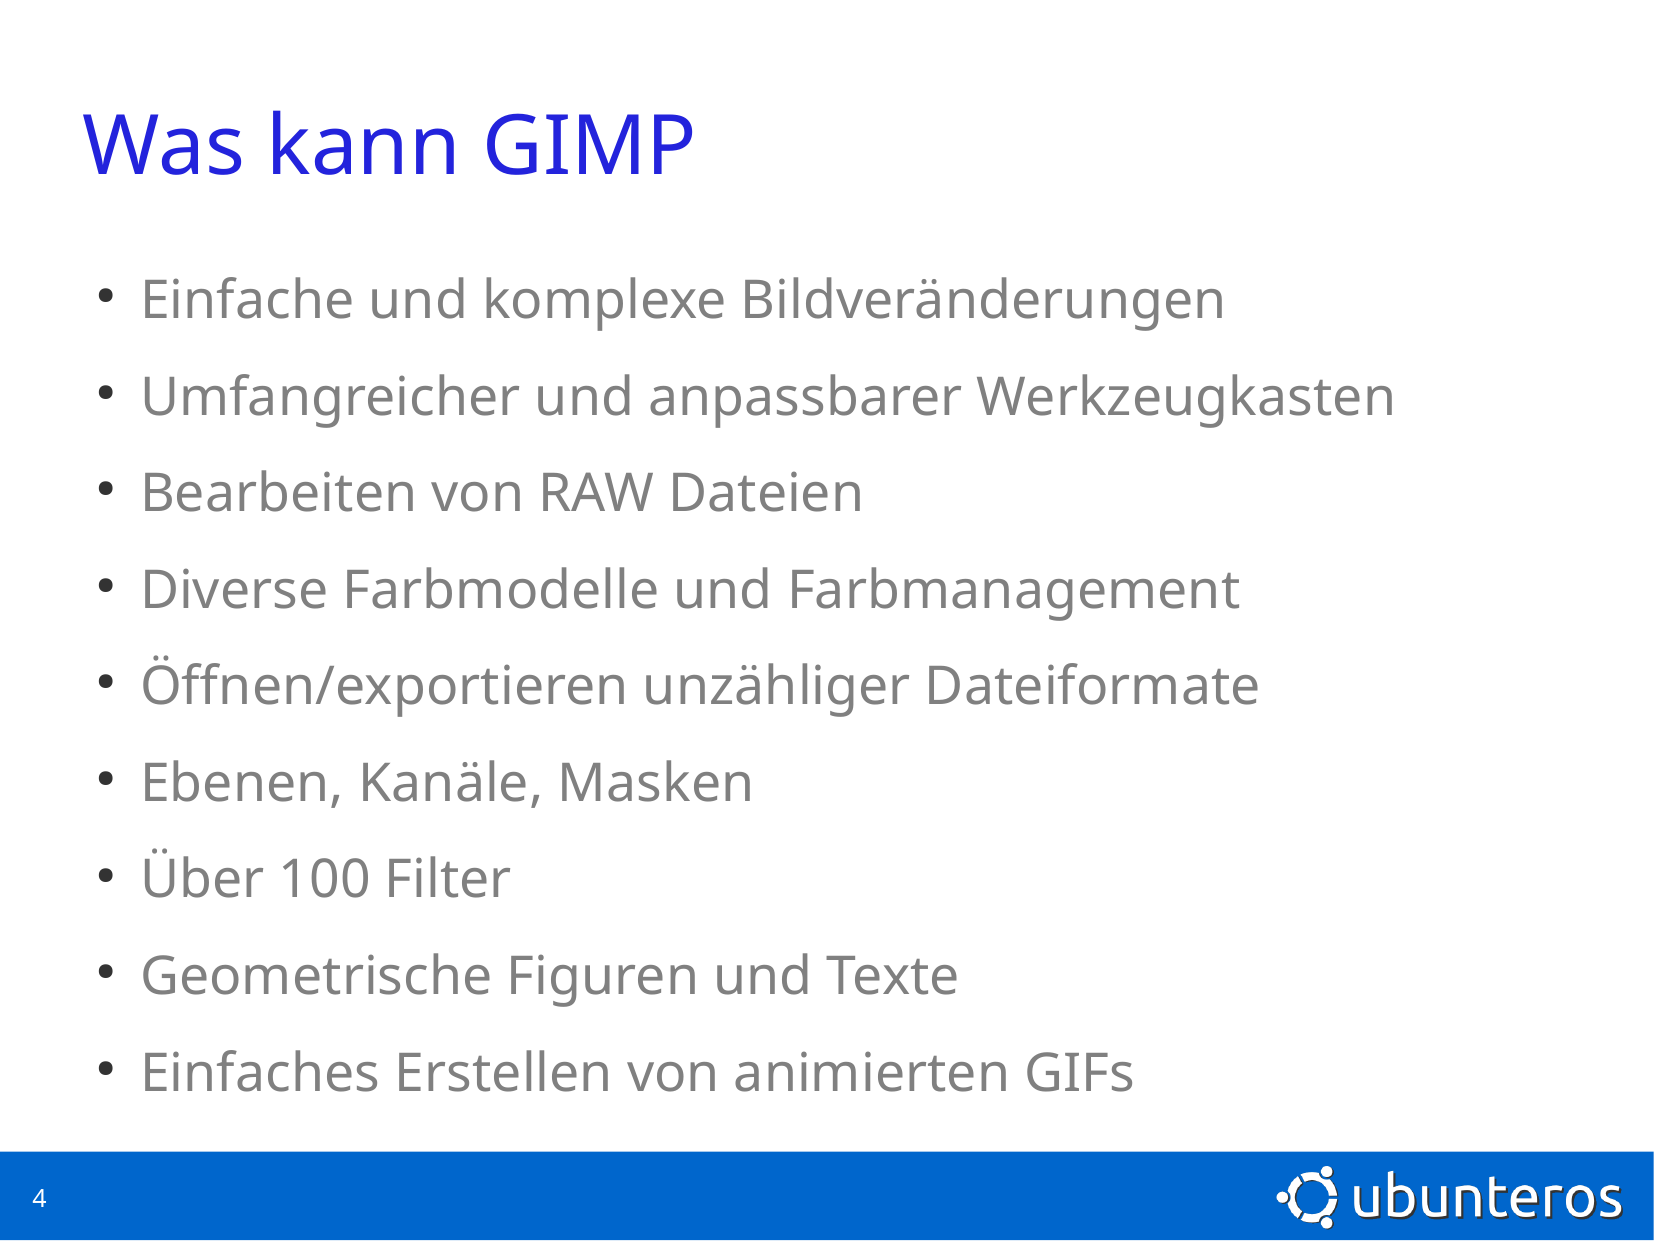

# Was kann GIMP
Einfache und komplexe Bildveränderungen
Umfangreicher und anpassbarer Werkzeugkasten
Bearbeiten von RAW Dateien
Diverse Farbmodelle und Farbmanagement
Öffnen/exportieren unzähliger Dateiformate
Ebenen, Kanäle, Masken
Über 100 Filter
Geometrische Figuren und Texte
Einfaches Erstellen von animierten GIFs